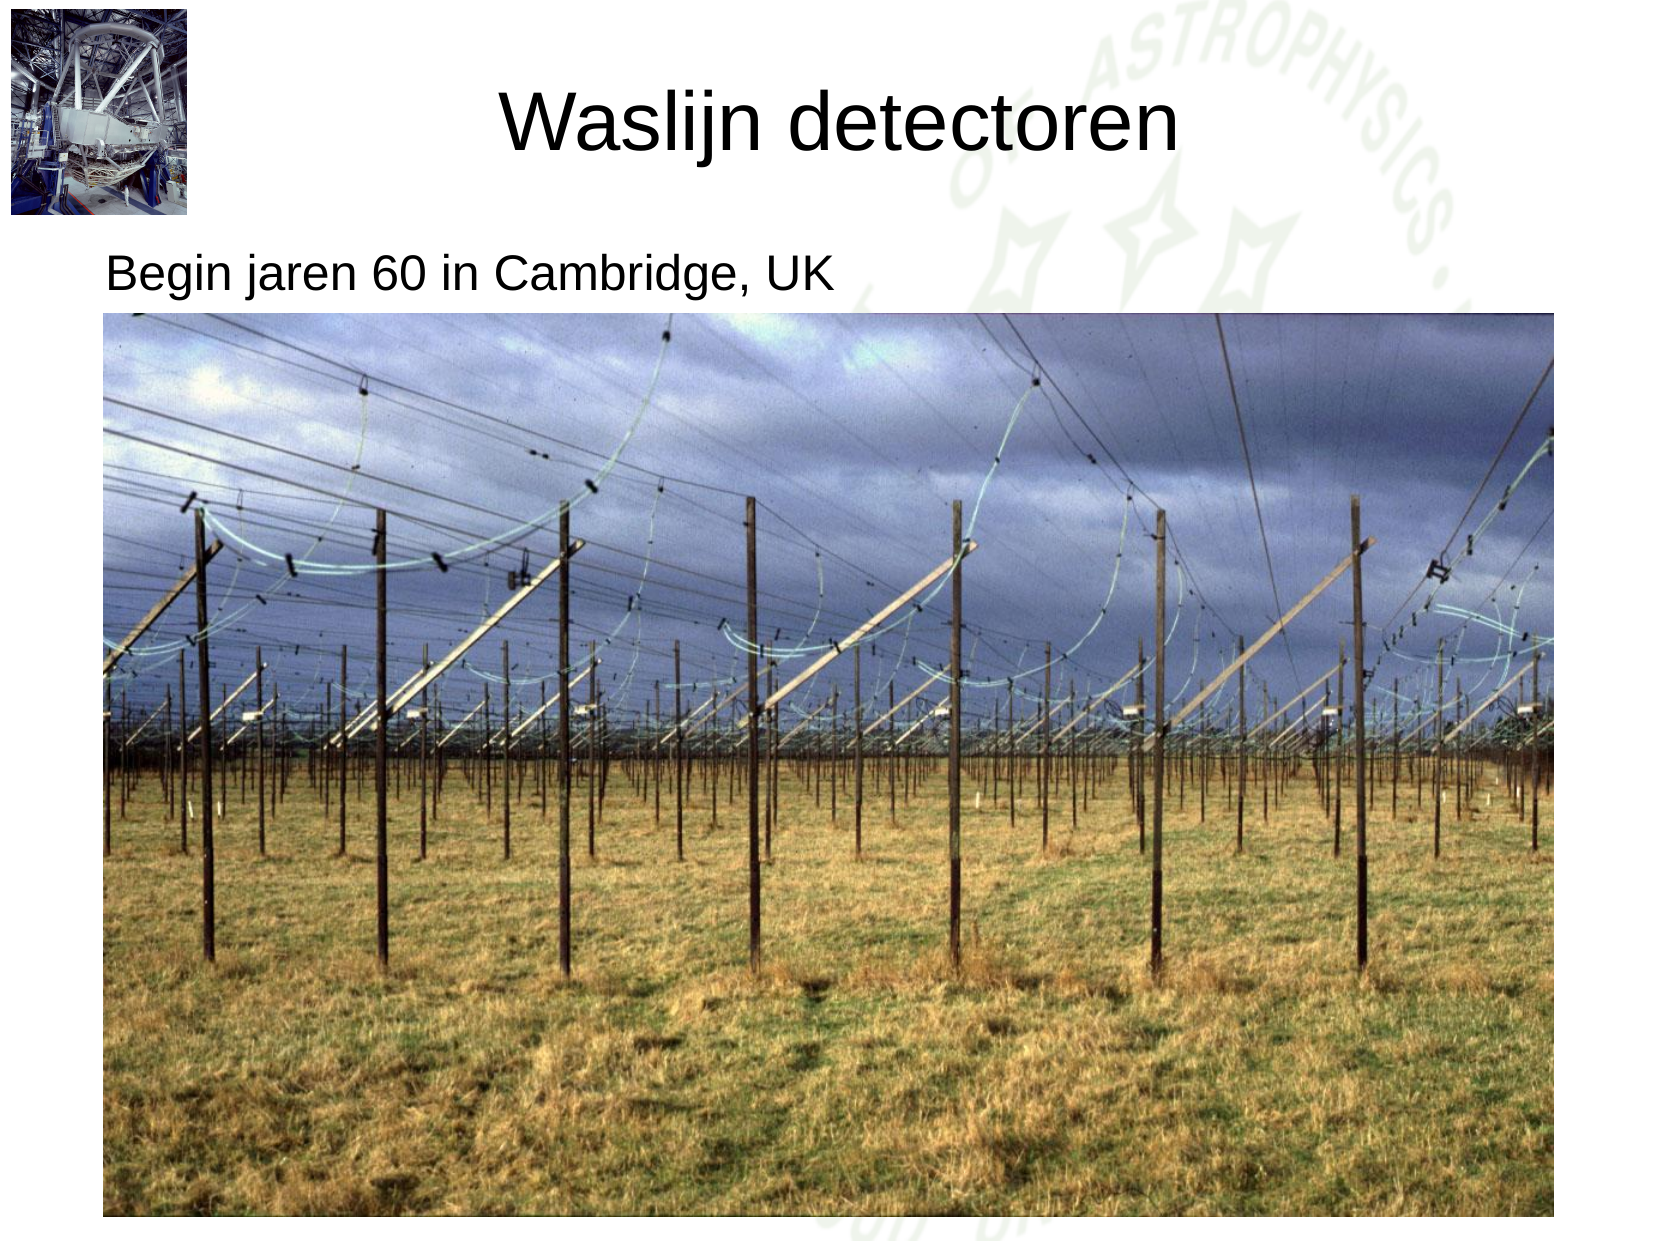

Waslijn detectoren
Begin jaren 60 in Cambridge, UK